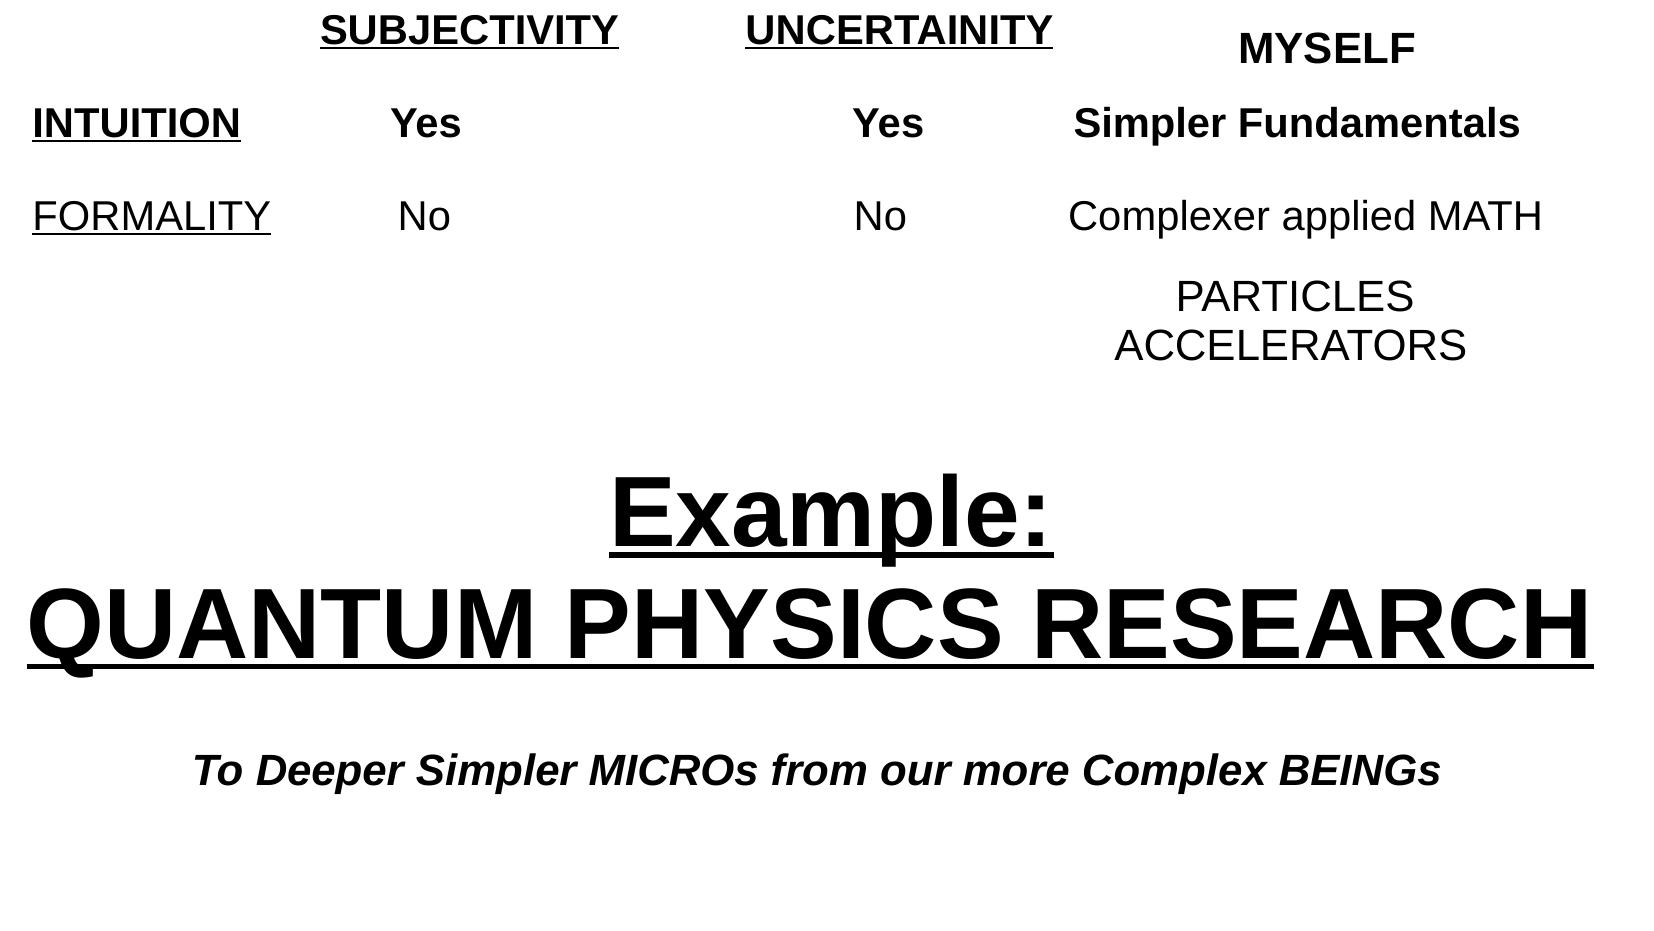

SUBJECTIVITY UNCERTAINITY
INTUITION Yes Yes Simpler Fundamentals
FORMALITY No No Complexer applied MATH
MYSELF
 PARTICLES
ACCELERATORS
 Example:
QUANTUM PHYSICS RESEARCH
To Deeper Simpler MICROs from our more Complex BEINGs